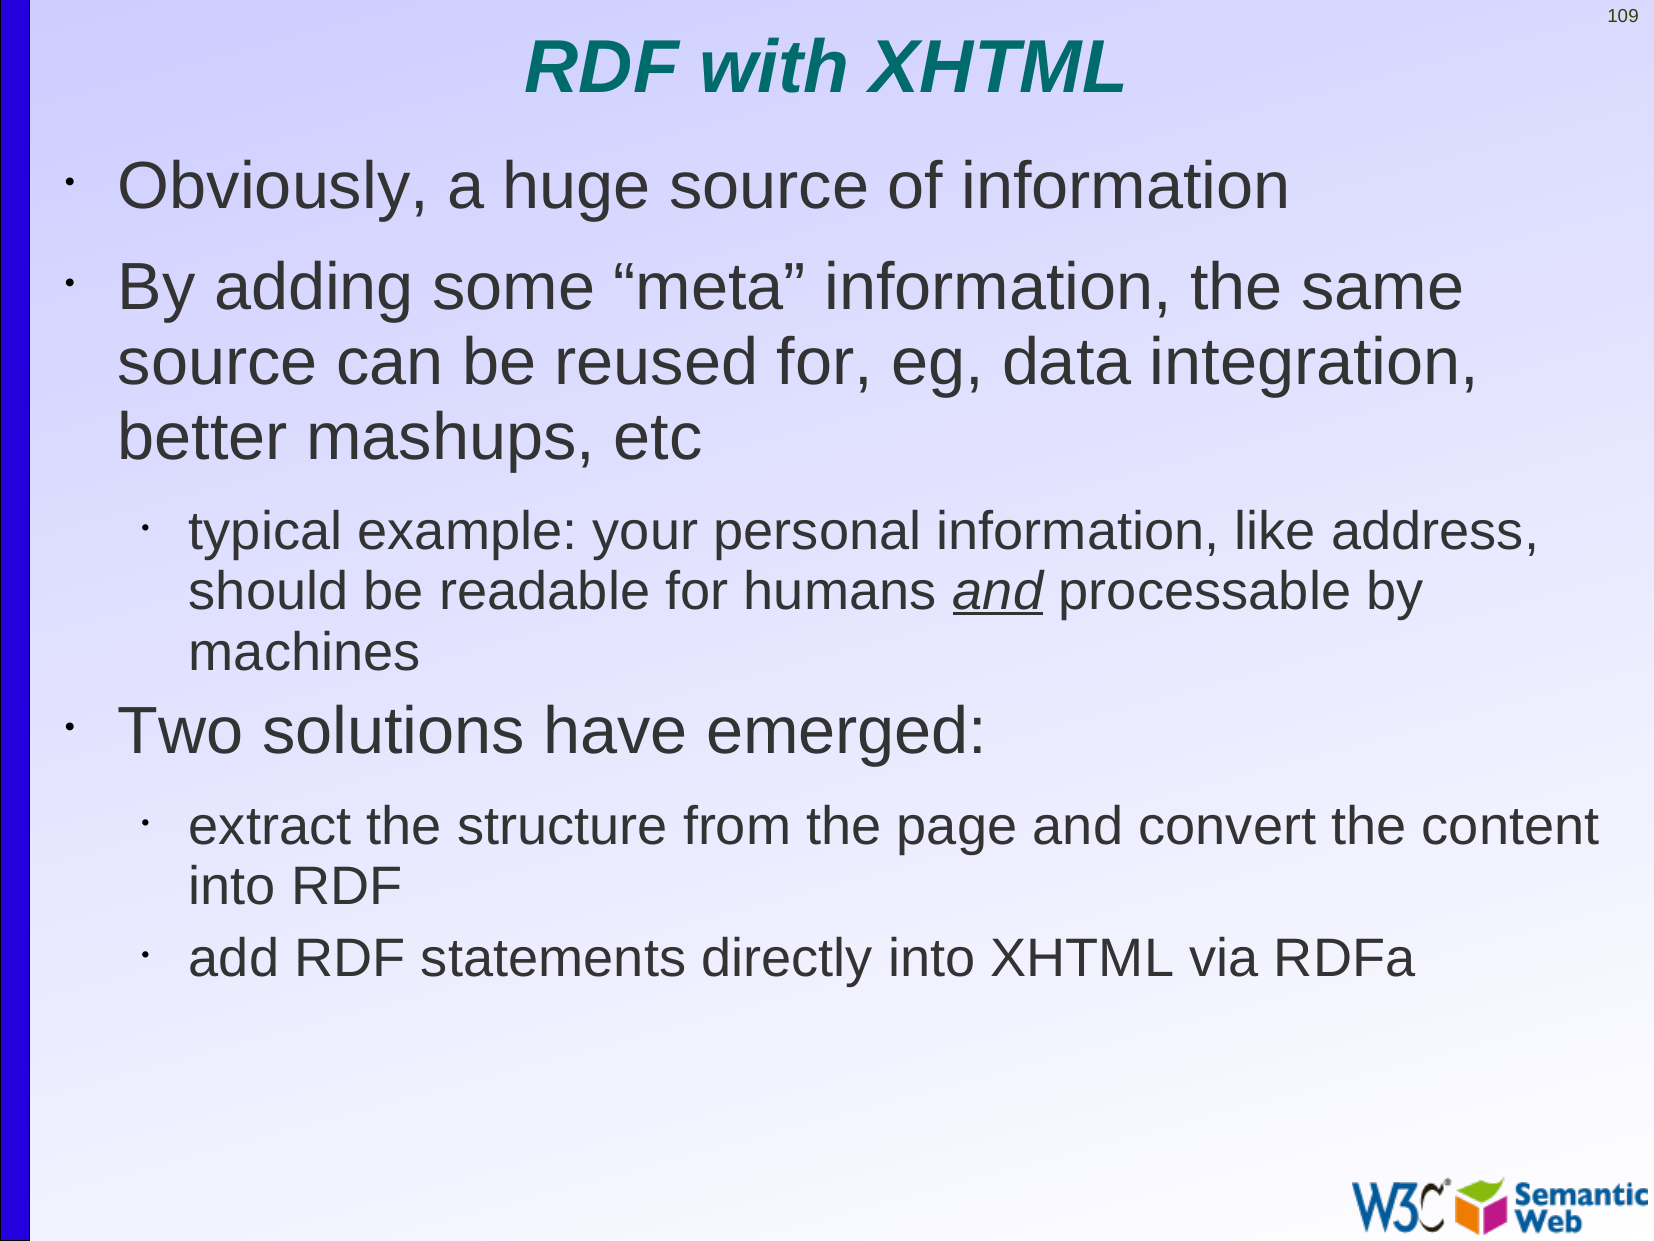

# RDF with XHTML
Obviously, a huge source of information
By adding some “meta” information, the same source can be reused for, eg, data integration, better mashups, etc
typical example: your personal information, like address, should be readable for humans and processable by machines
Two solutions have emerged:
extract the structure from the page and convert the content into RDF
add RDF statements directly into XHTML via RDFa